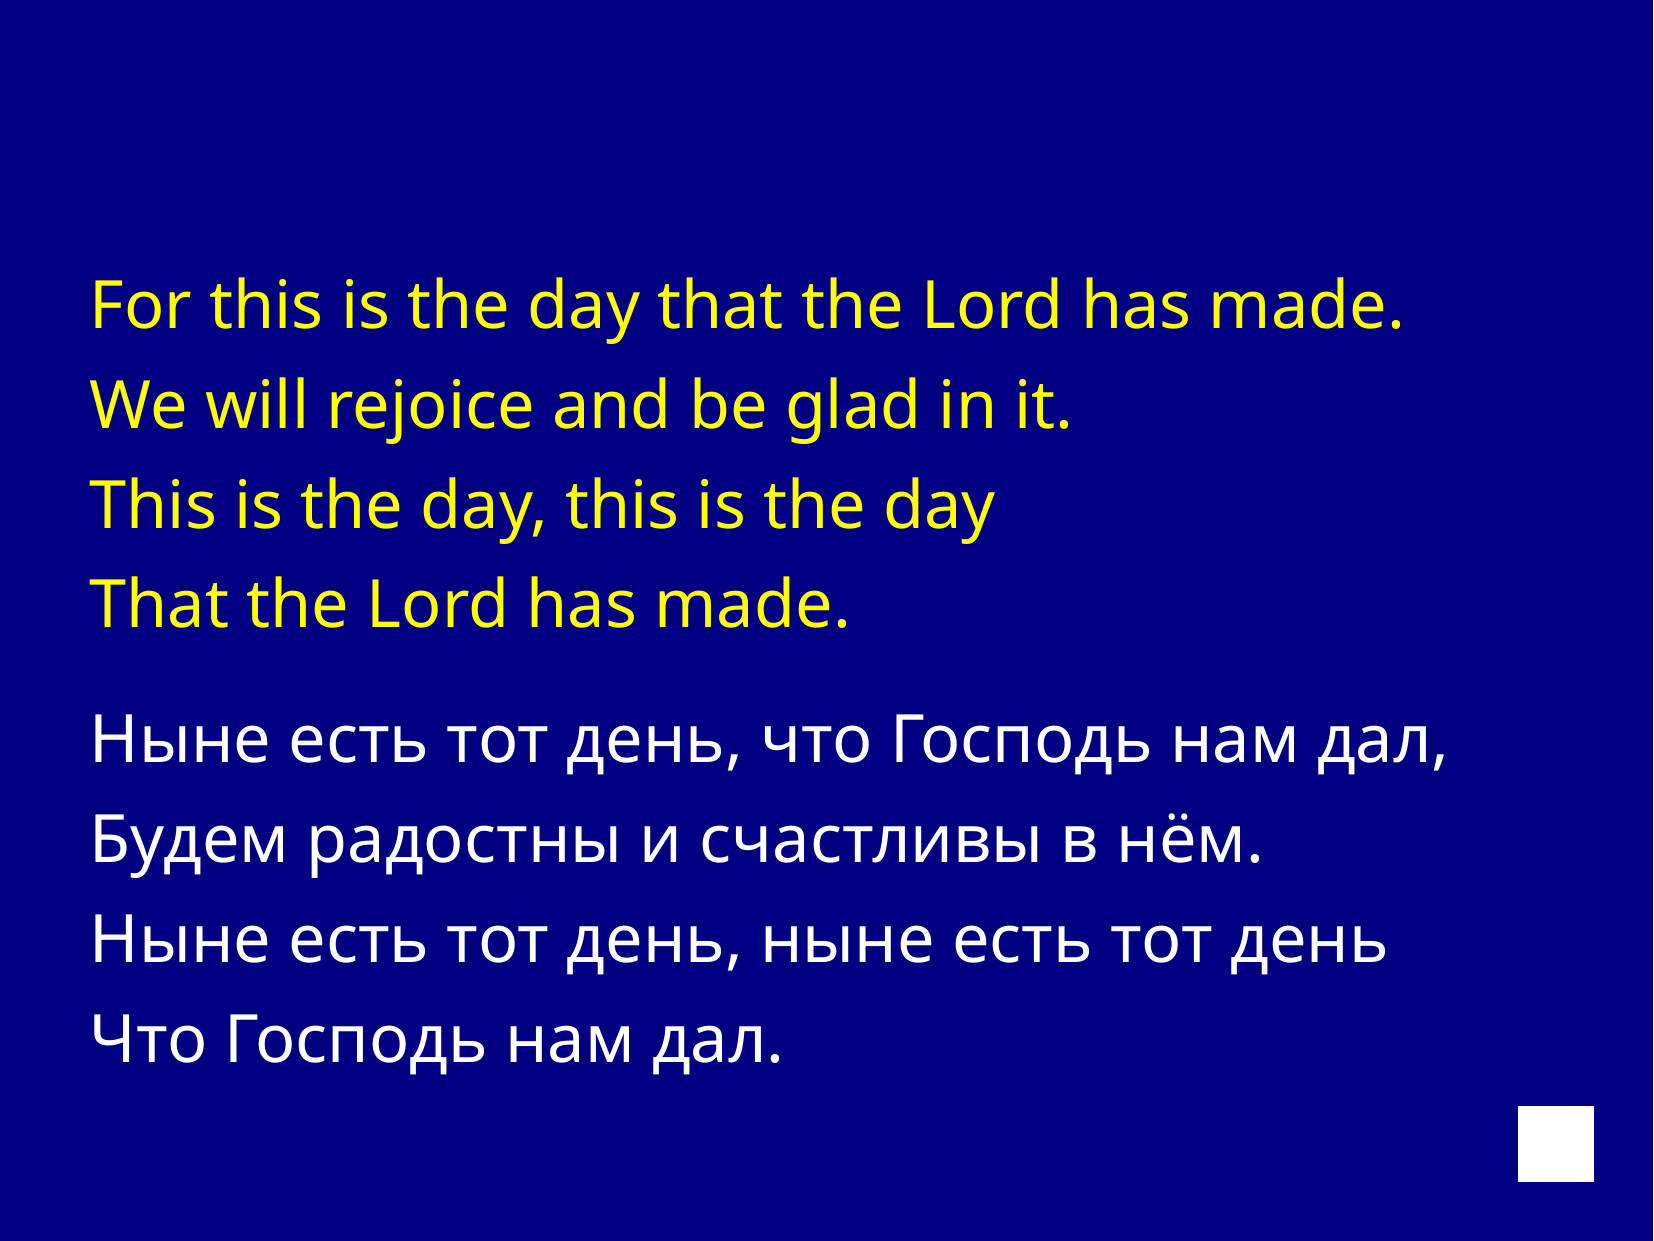

For this is the day that the Lord has made.
We will rejoice and be glad in it.
This is the day, this is the day
That the Lord has made.
Ныне есть тот день, что Господь нам дал,
Будем радостны и счастливы в нём.
Ныне есть тот день, ныне есть тот день
Что Господь нам дал.